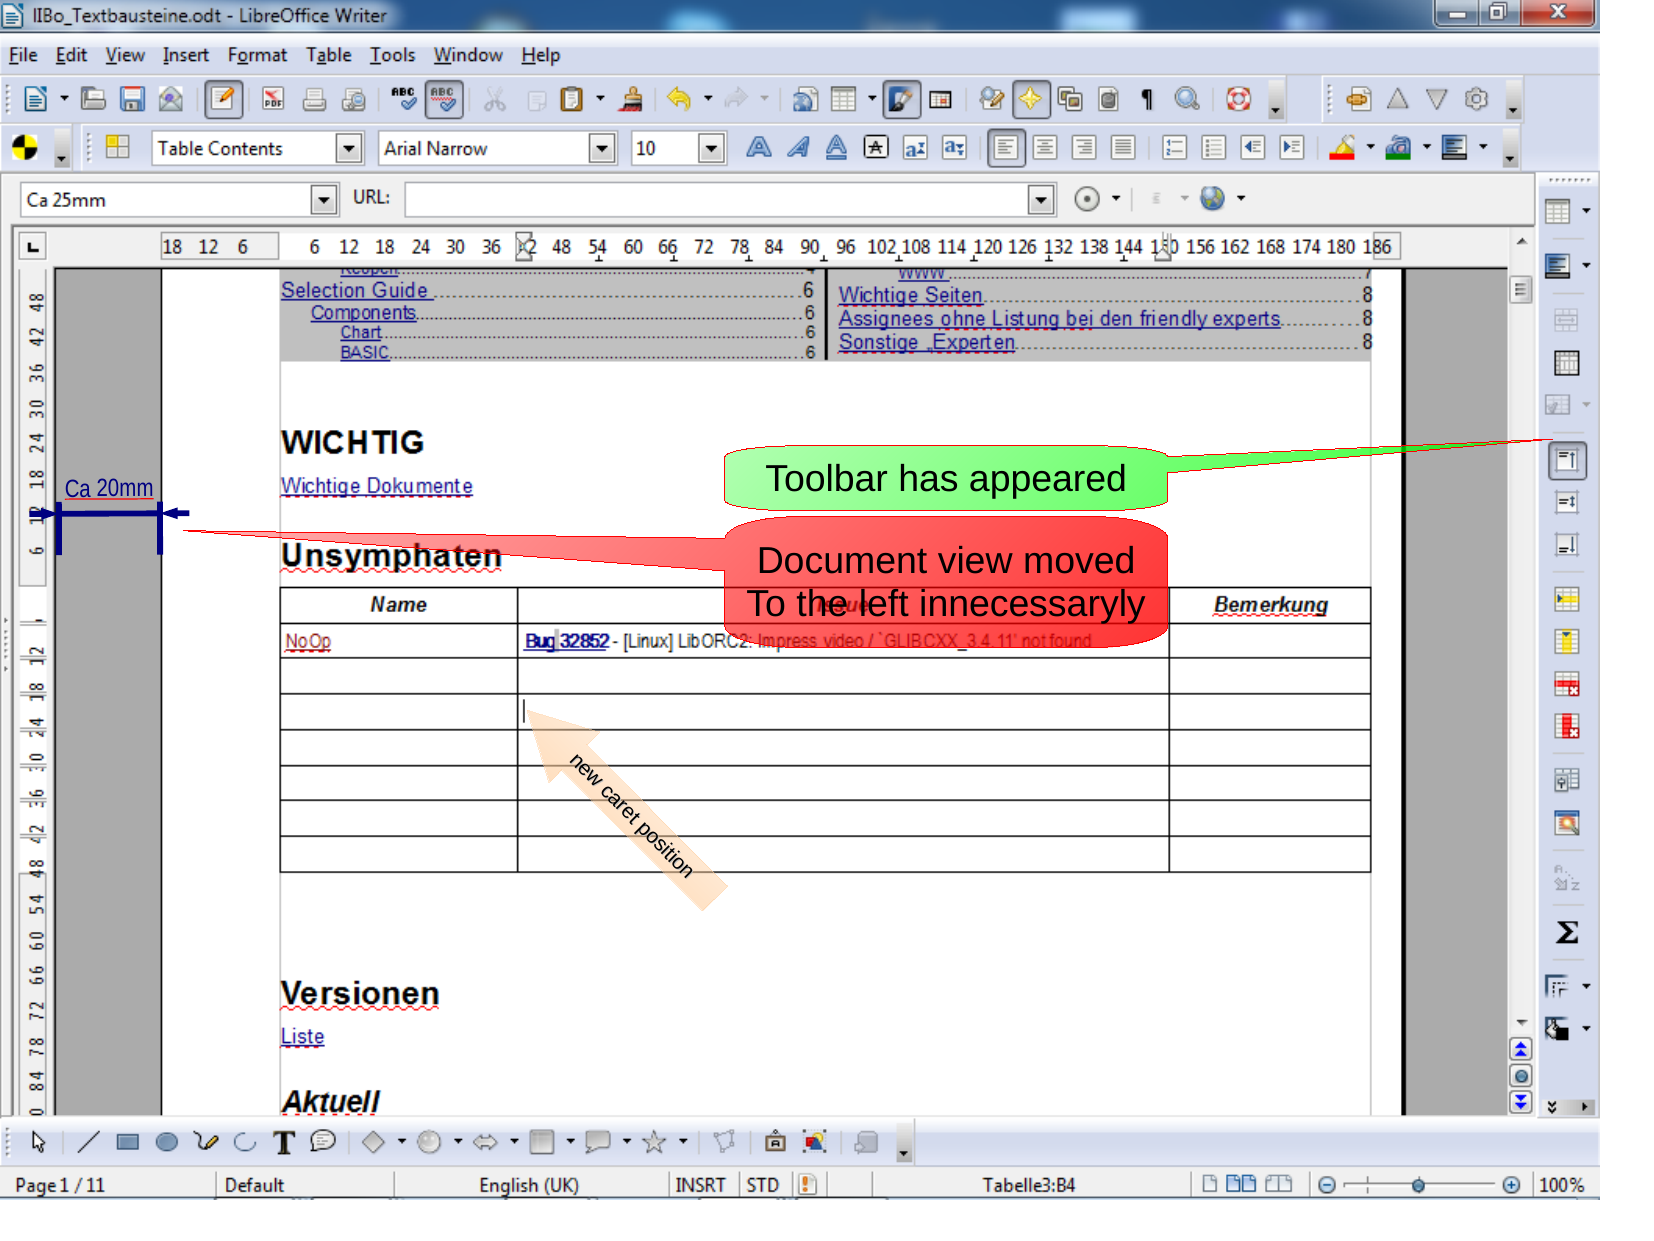

Toolbar has appeared
Document view moved
To the left innecessaryly
new caret position